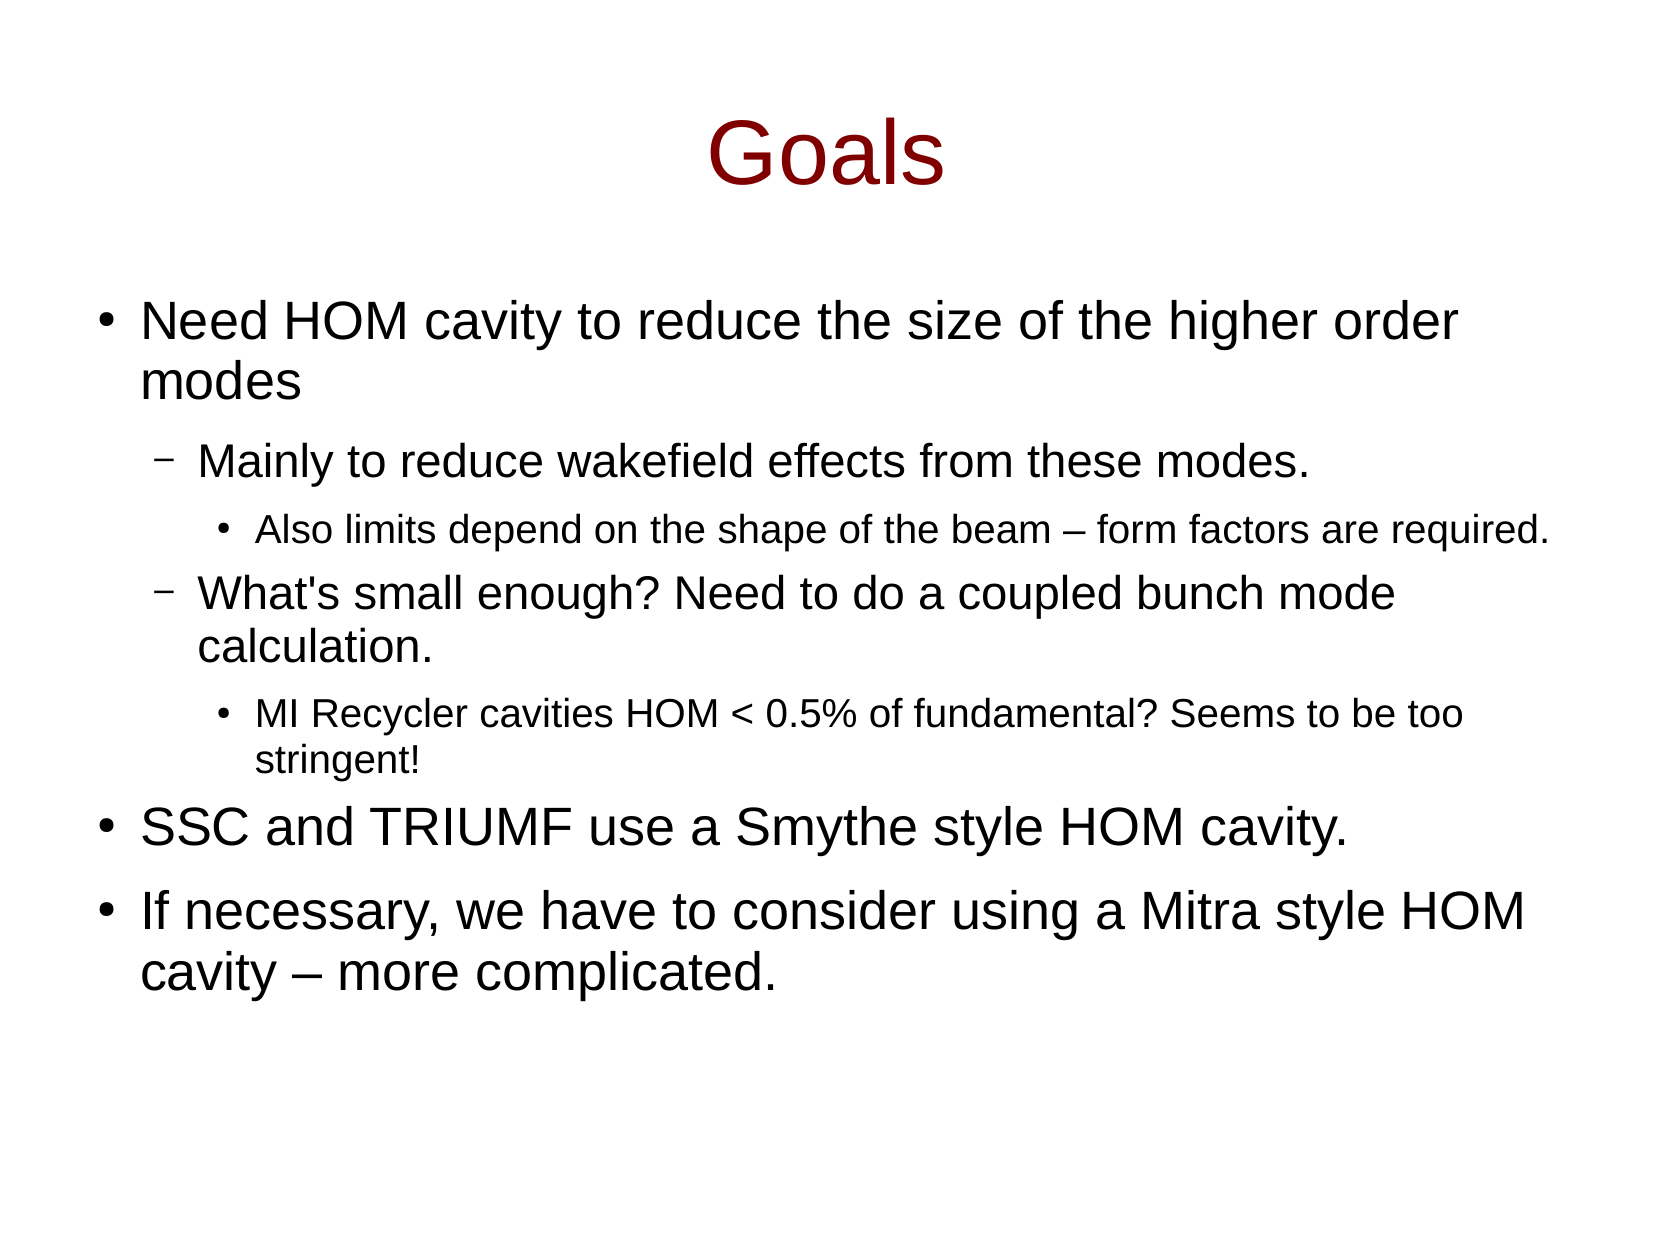

# Goals
Need HOM cavity to reduce the size of the higher order modes
Mainly to reduce wakefield effects from these modes.
Also limits depend on the shape of the beam – form factors are required.
What's small enough? Need to do a coupled bunch mode calculation.
MI Recycler cavities HOM < 0.5% of fundamental? Seems to be too stringent!
SSC and TRIUMF use a Smythe style HOM cavity.
If necessary, we have to consider using a Mitra style HOM cavity – more complicated.